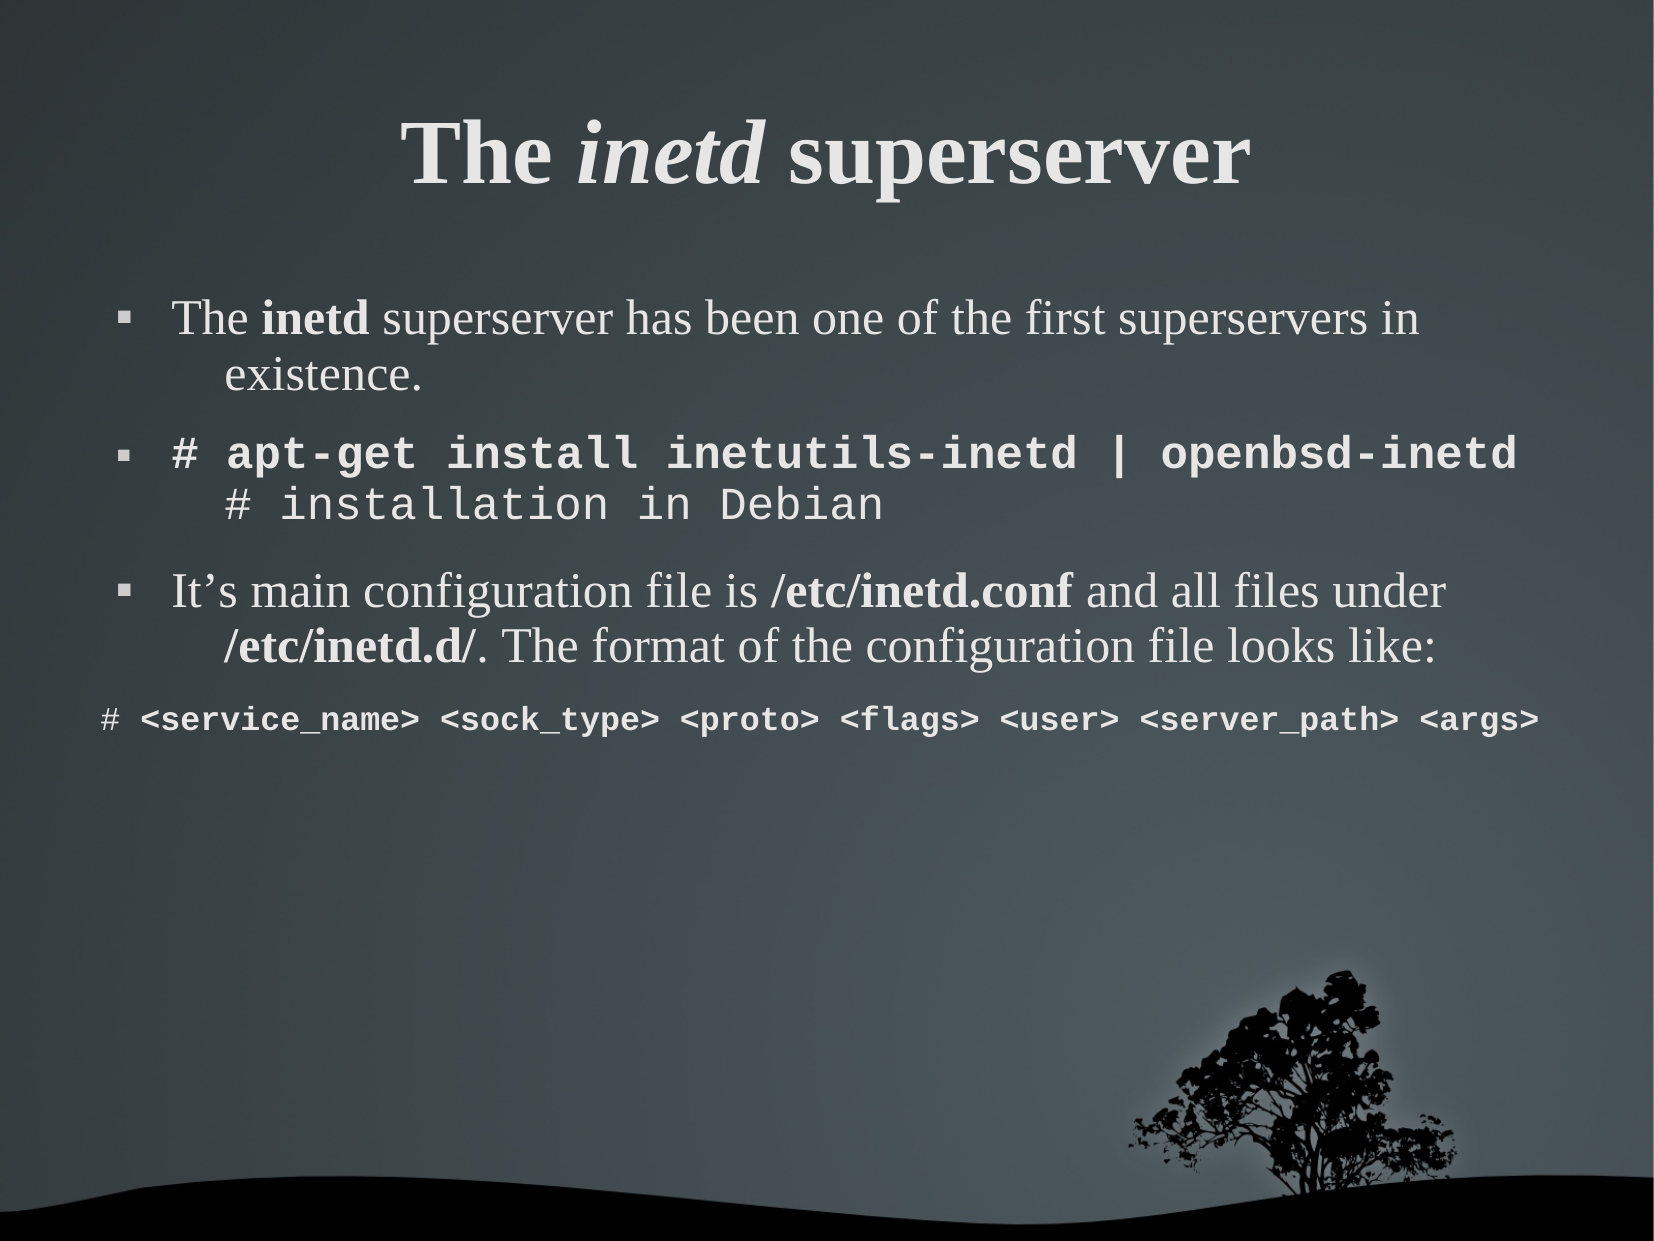

# The inetd superserver
The inetd superserver has been one of the first superservers in existence.
# apt-get install inetutils-inetd | openbsd-inetd # installation in Debian
It’s main configuration file is /etc/inetd.conf and all files under /etc/inetd.d/. The format of the configuration file looks like:
# <service_name> <sock_type> <proto> <flags> <user> <server_path> <args>